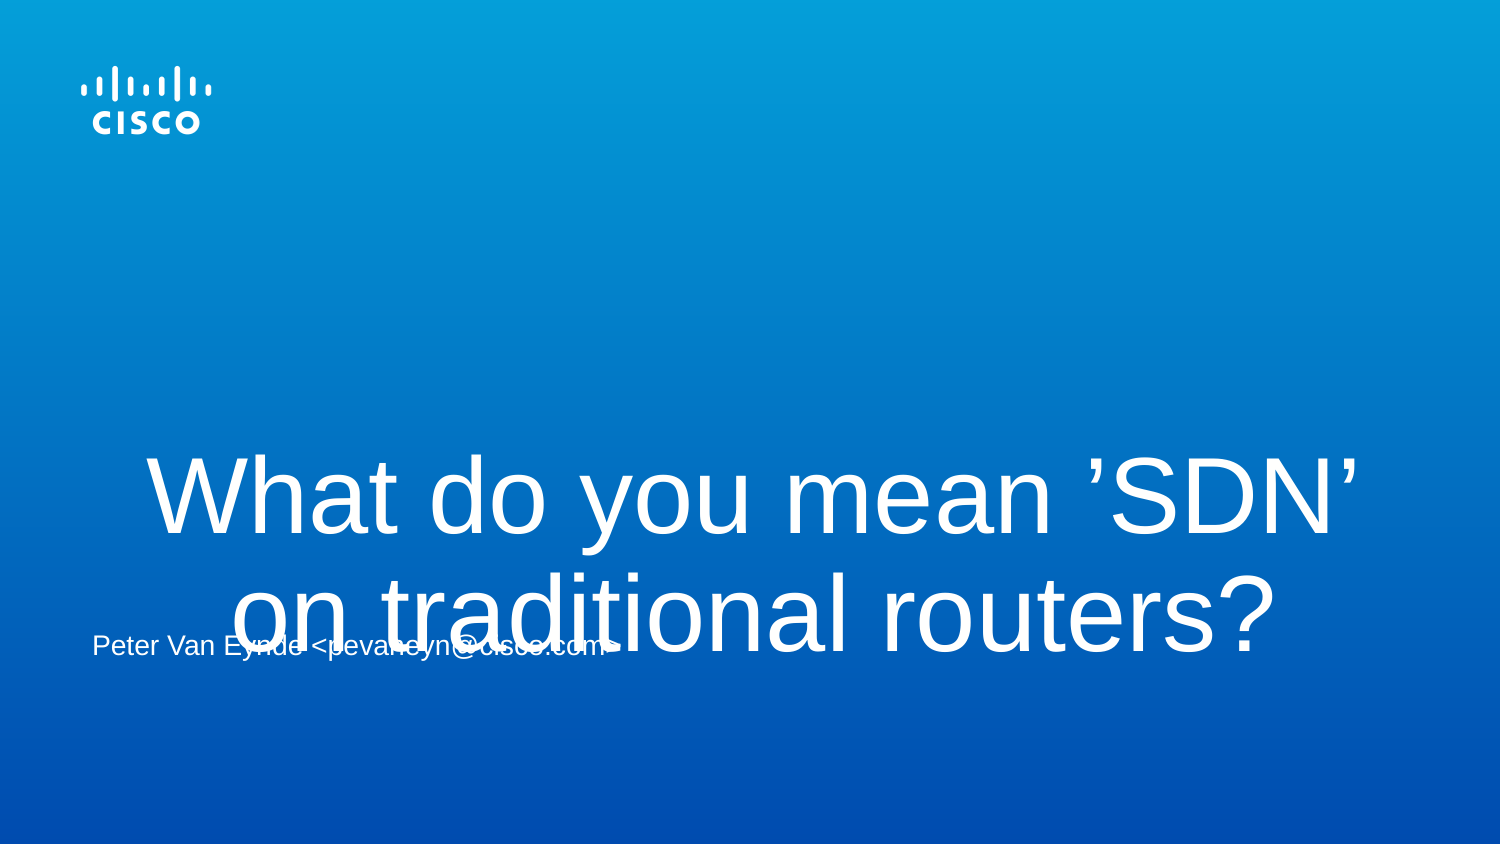

What do you mean ’SDN’ on traditional routers?
#
Peter Van Eynde <pevaneyn@cisco.com>